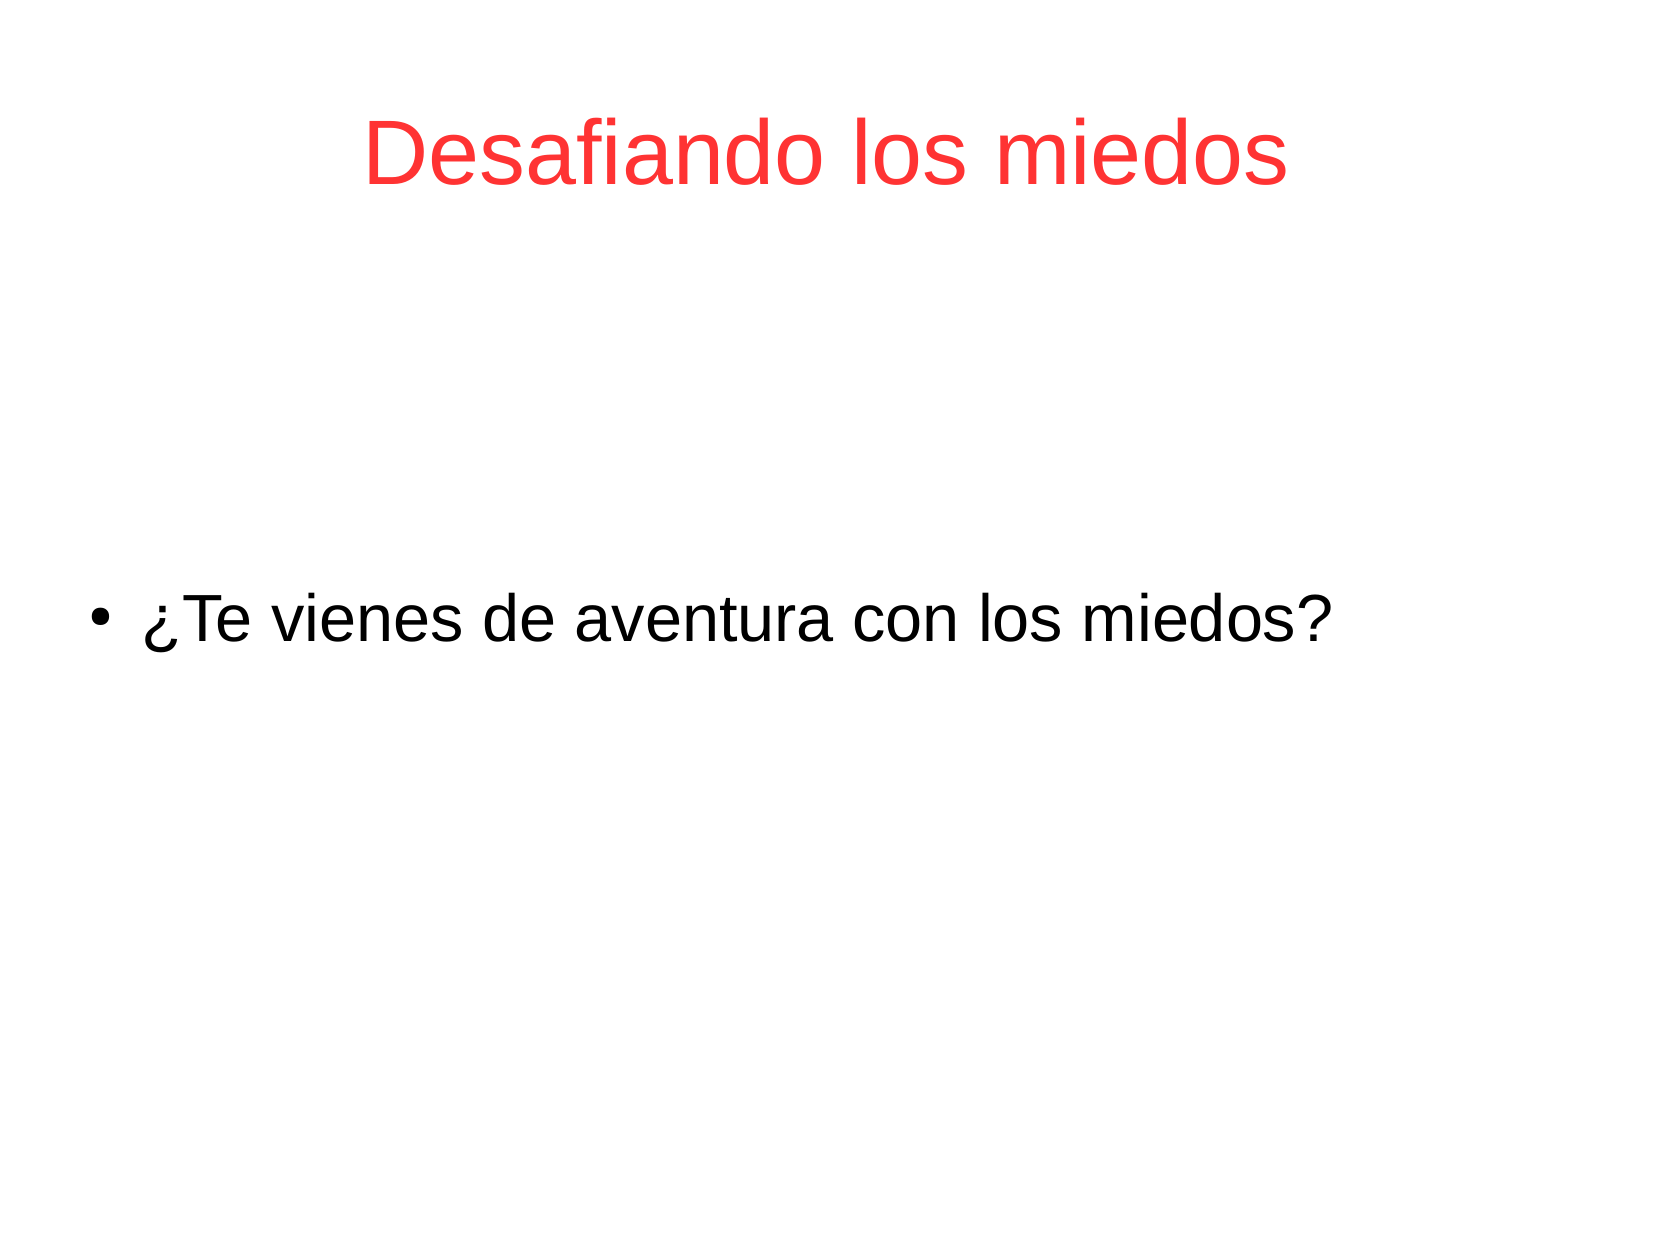

# Desafiando los miedos
¿Te vienes de aventura con los miedos?